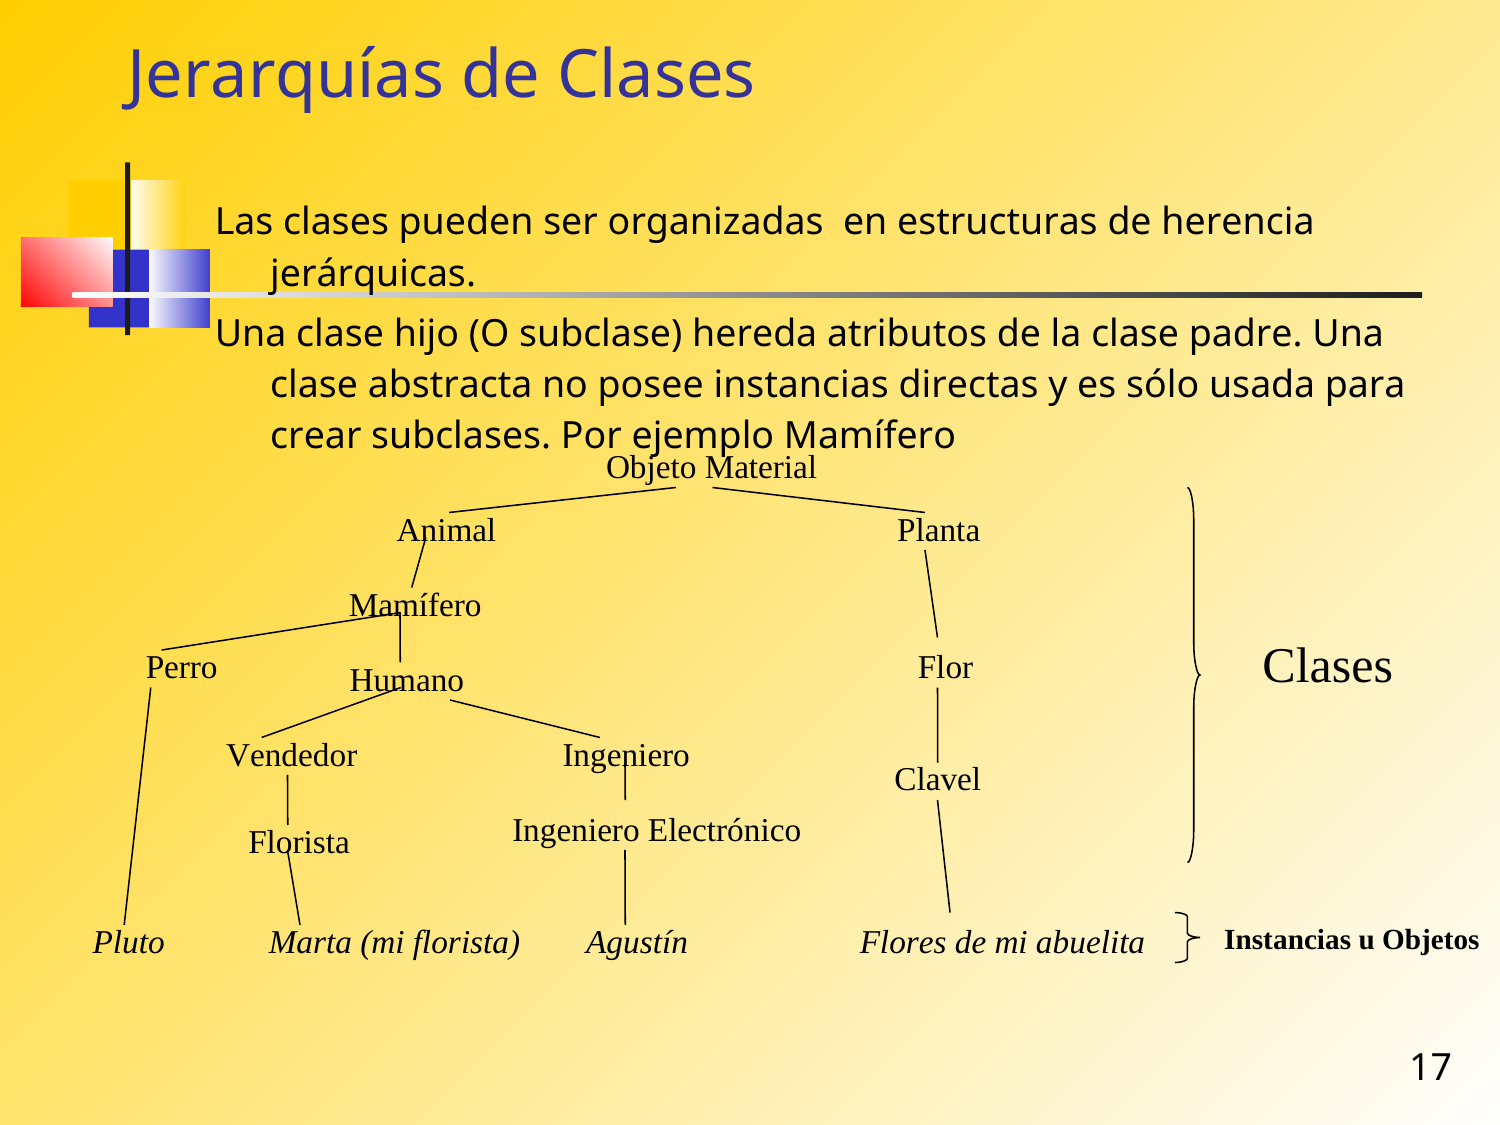

# Jerarquías de Clases
Las clases pueden ser organizadas en estructuras de herencia jerárquicas.
Una clase hijo (O subclase) hereda atributos de la clase padre. Una clase abstracta no posee instancias directas y es sólo usada para crear subclases. Por ejemplo Mamífero
Objeto Material
Animal
Planta
Mamífero
Clases
Perro
Flor
Humano
Vendedor
Ingeniero
Clavel
Ingeniero Electrónico
Florista
Pluto
Marta (mi florista)
Agustín
Flores de mi abuelita
Instancias u Objetos
17